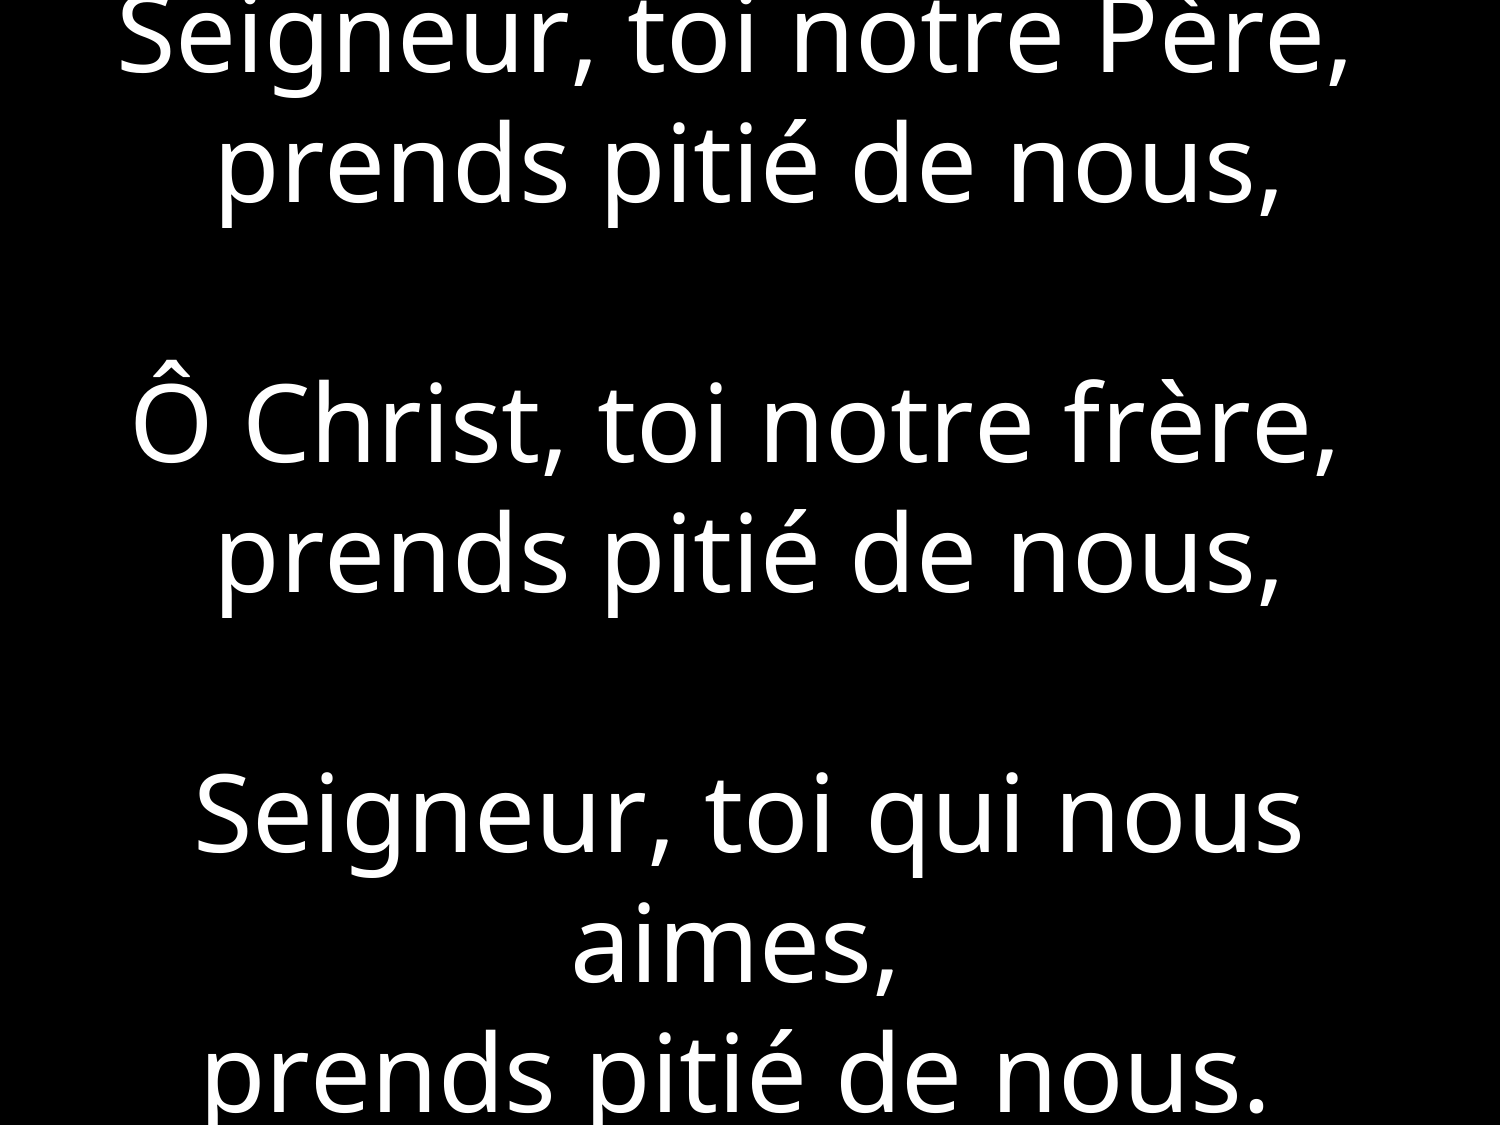

# Seigneur, toi notre Père, prends pitié de nous, Ô Christ, toi notre frère, prends pitié de nous, Seigneur, toi qui nous aimes, prends pitié de nous.